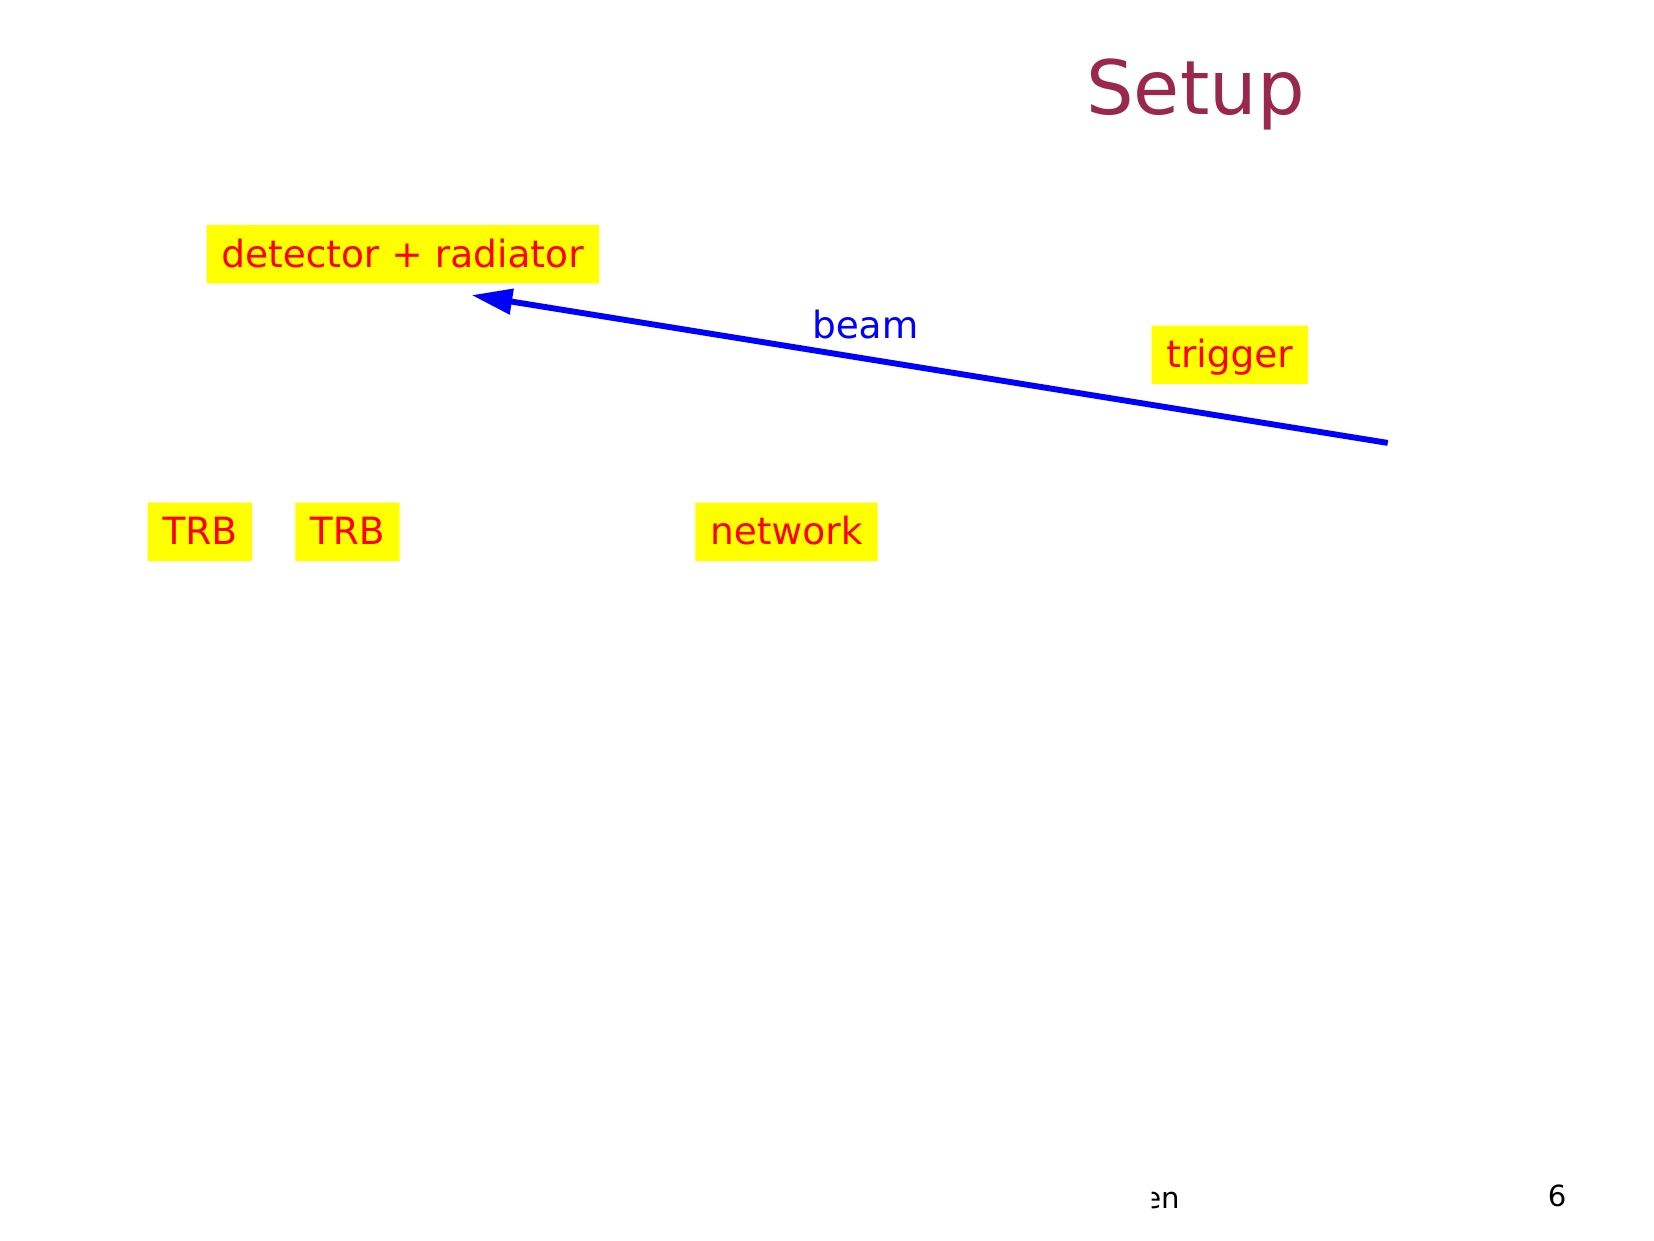

# Setup
detector + radiator
beam
trigger
TRB
TRB
network
14-April-2010
6
DAQT & FEE Rauischolzhausen